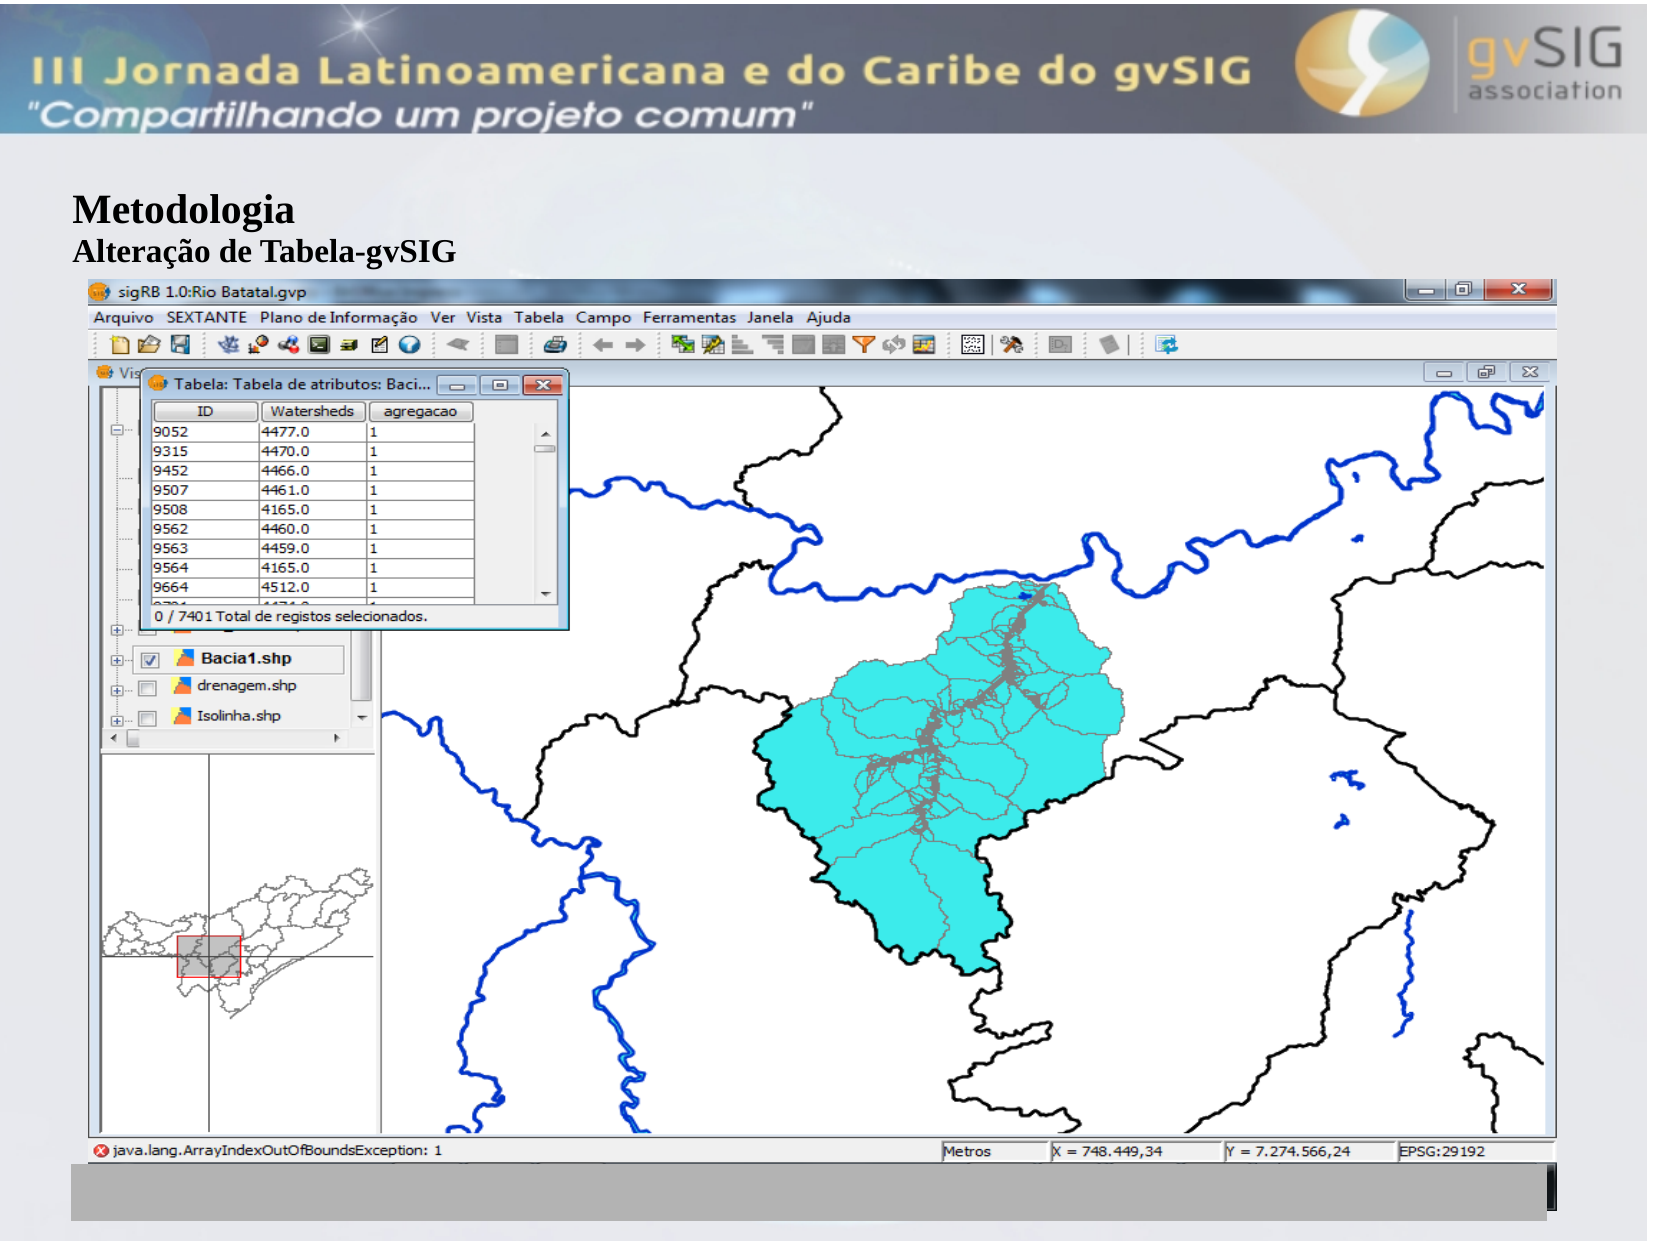

| Metodologia Alteração de Tabela-gvSIG |
| --- |
| |
| --- |